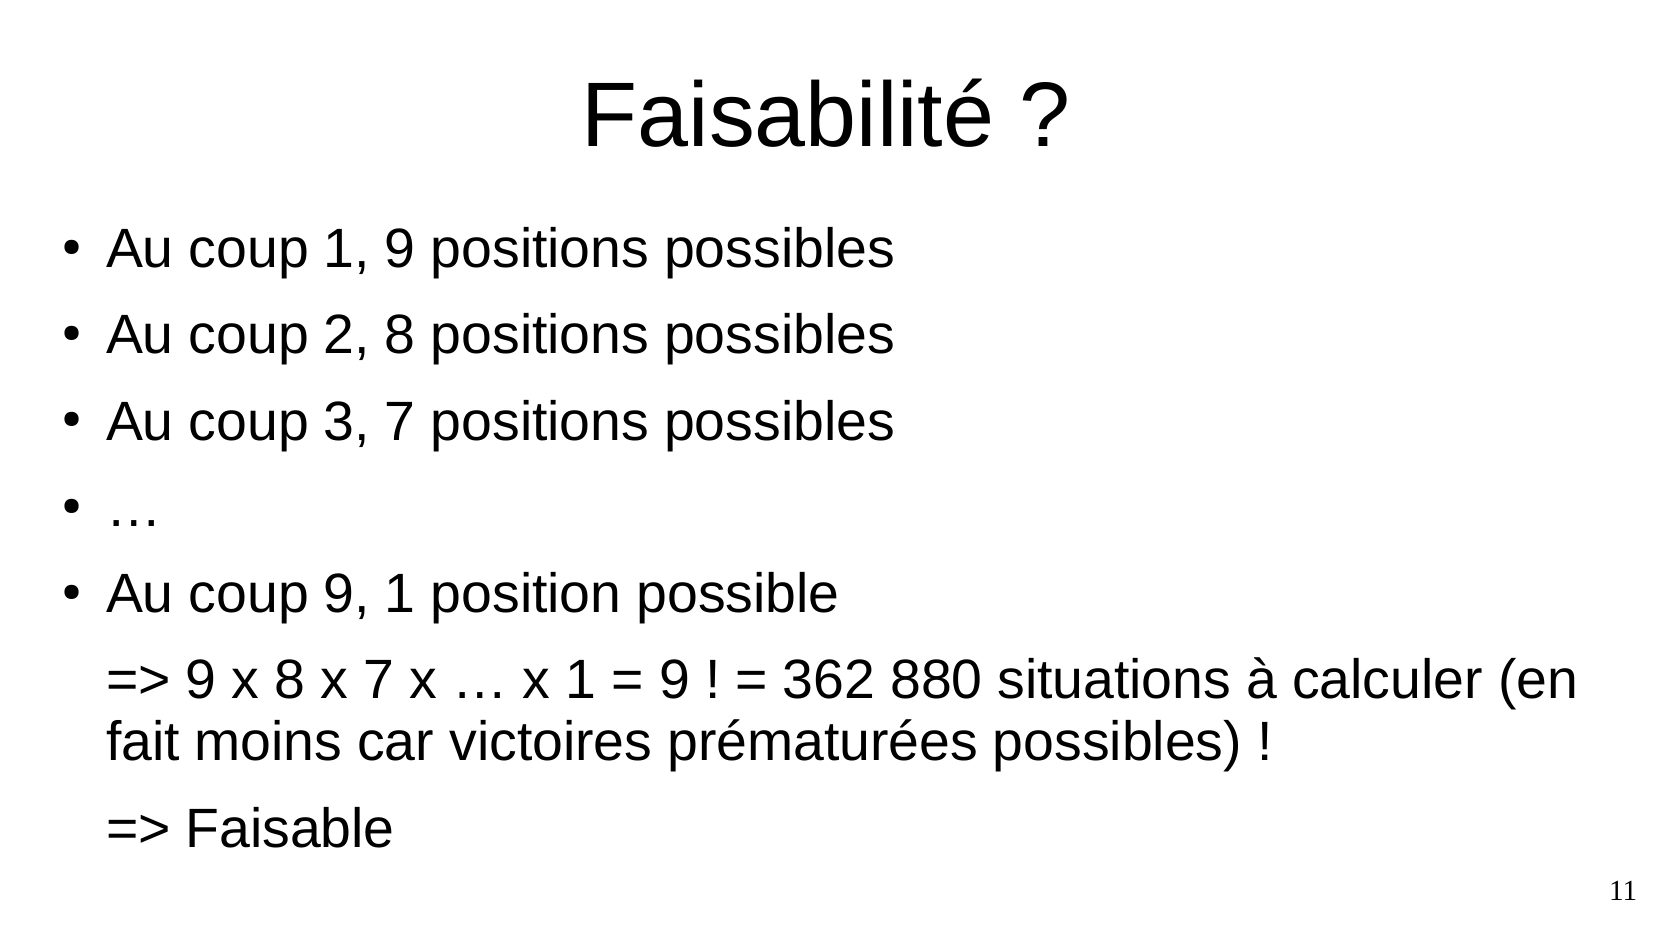

# Faisabilité ?
Au coup 1, 9 positions possibles
Au coup 2, 8 positions possibles
Au coup 3, 7 positions possibles
…
Au coup 9, 1 position possible
=> 9 x 8 x 7 x … x 1 = 9 ! = 362 880 situations à calculer (en fait moins car victoires prématurées possibles) !
=> Faisable
11